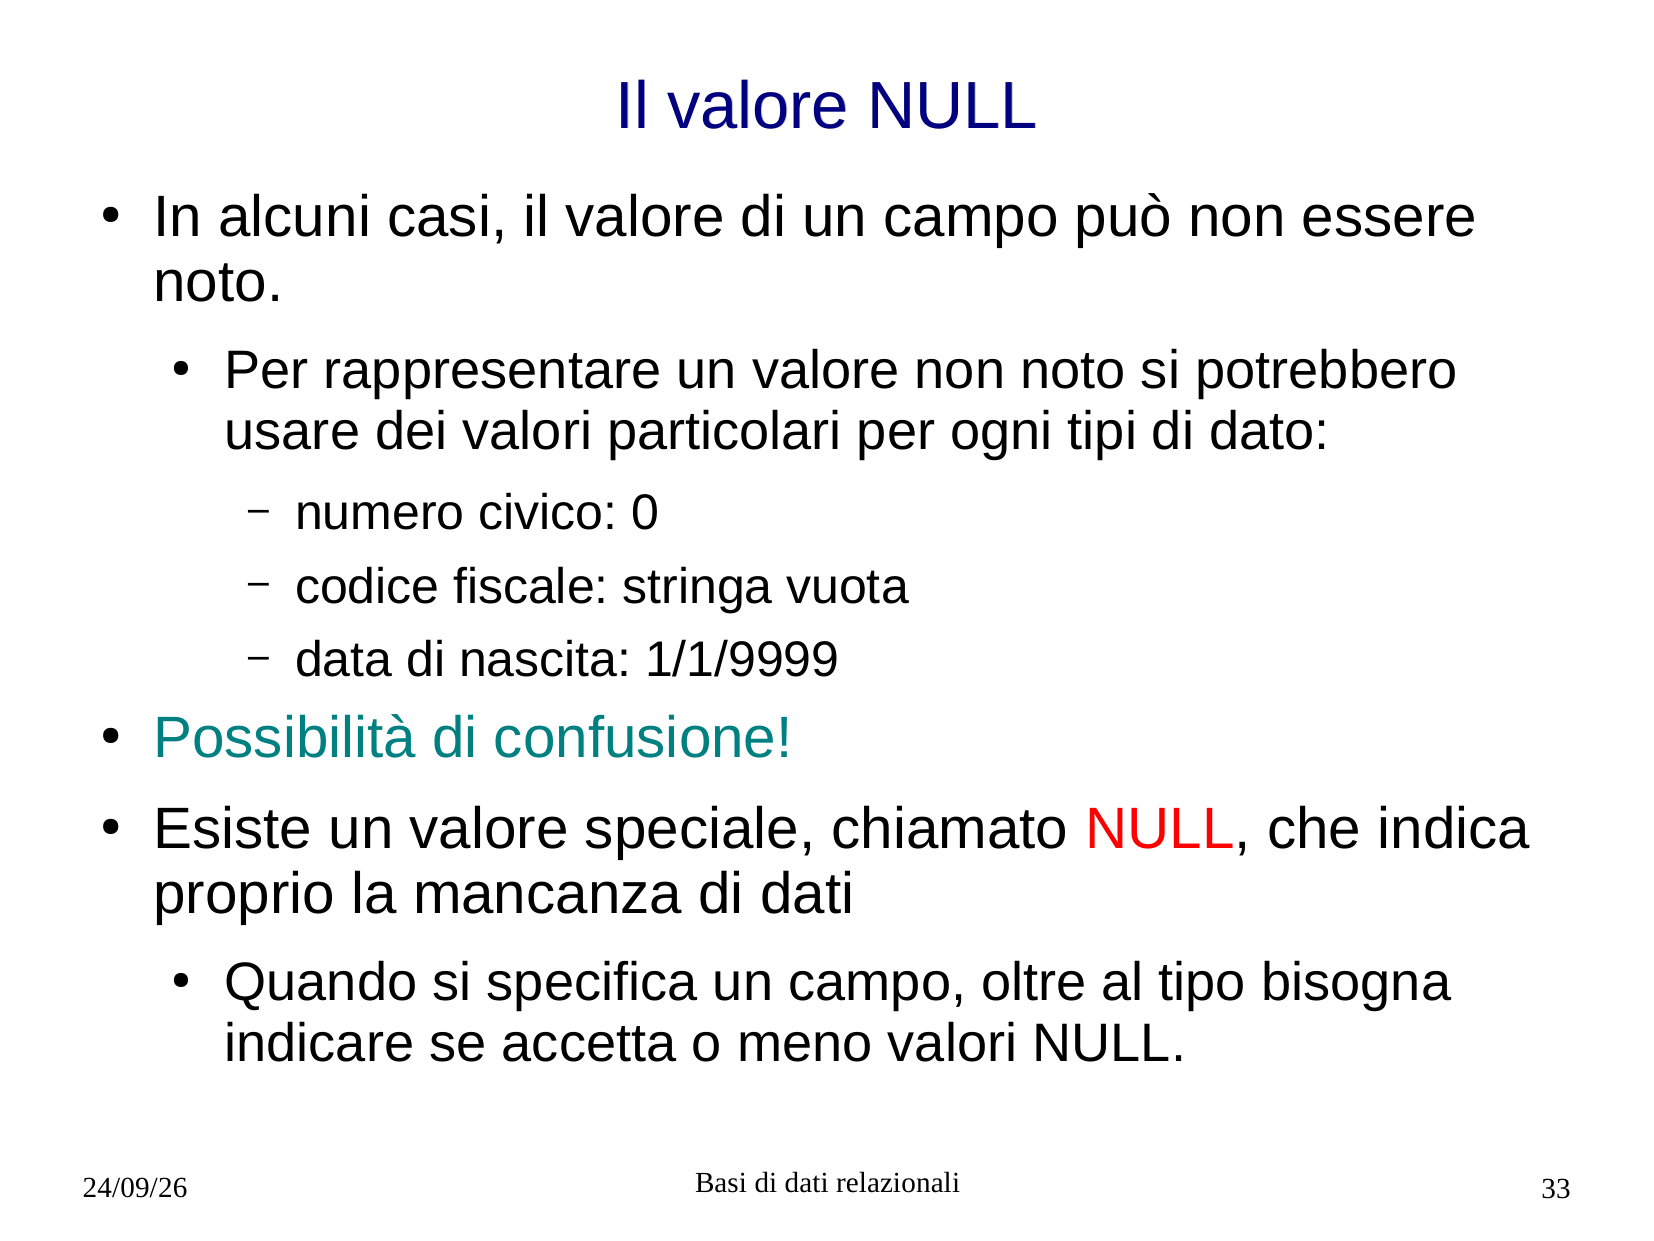

# Il valore NULL
In alcuni casi, il valore di un campo può non essere noto.
Per rappresentare un valore non noto si potrebbero usare dei valori particolari per ogni tipi di dato:
numero civico: 0
codice fiscale: stringa vuota
data di nascita: 1/1/9999
Possibilità di confusione!
Esiste un valore speciale, chiamato NULL, che indica proprio la mancanza di dati
Quando si specifica un campo, oltre al tipo bisogna indicare se accetta o meno valori NULL.